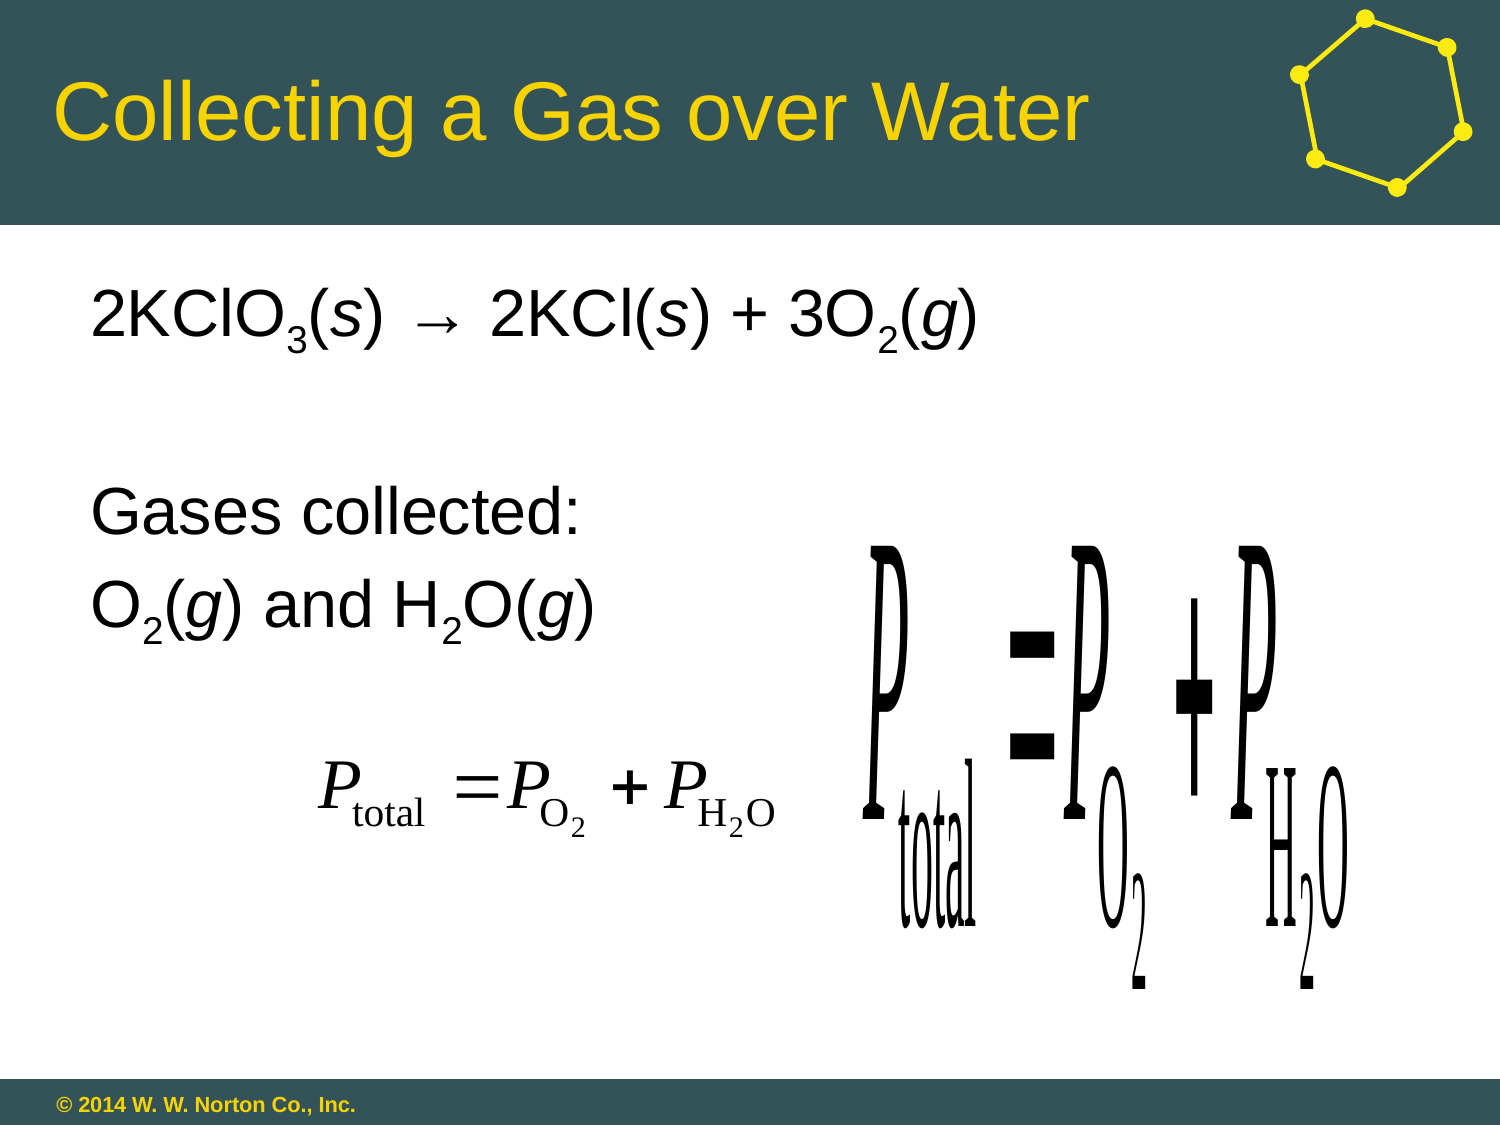

# Collecting a Gas over Water
2KClO3(s) → 2KCl(s) + 3O2(g)
Gases collected:
O2(g) and H2O(g)